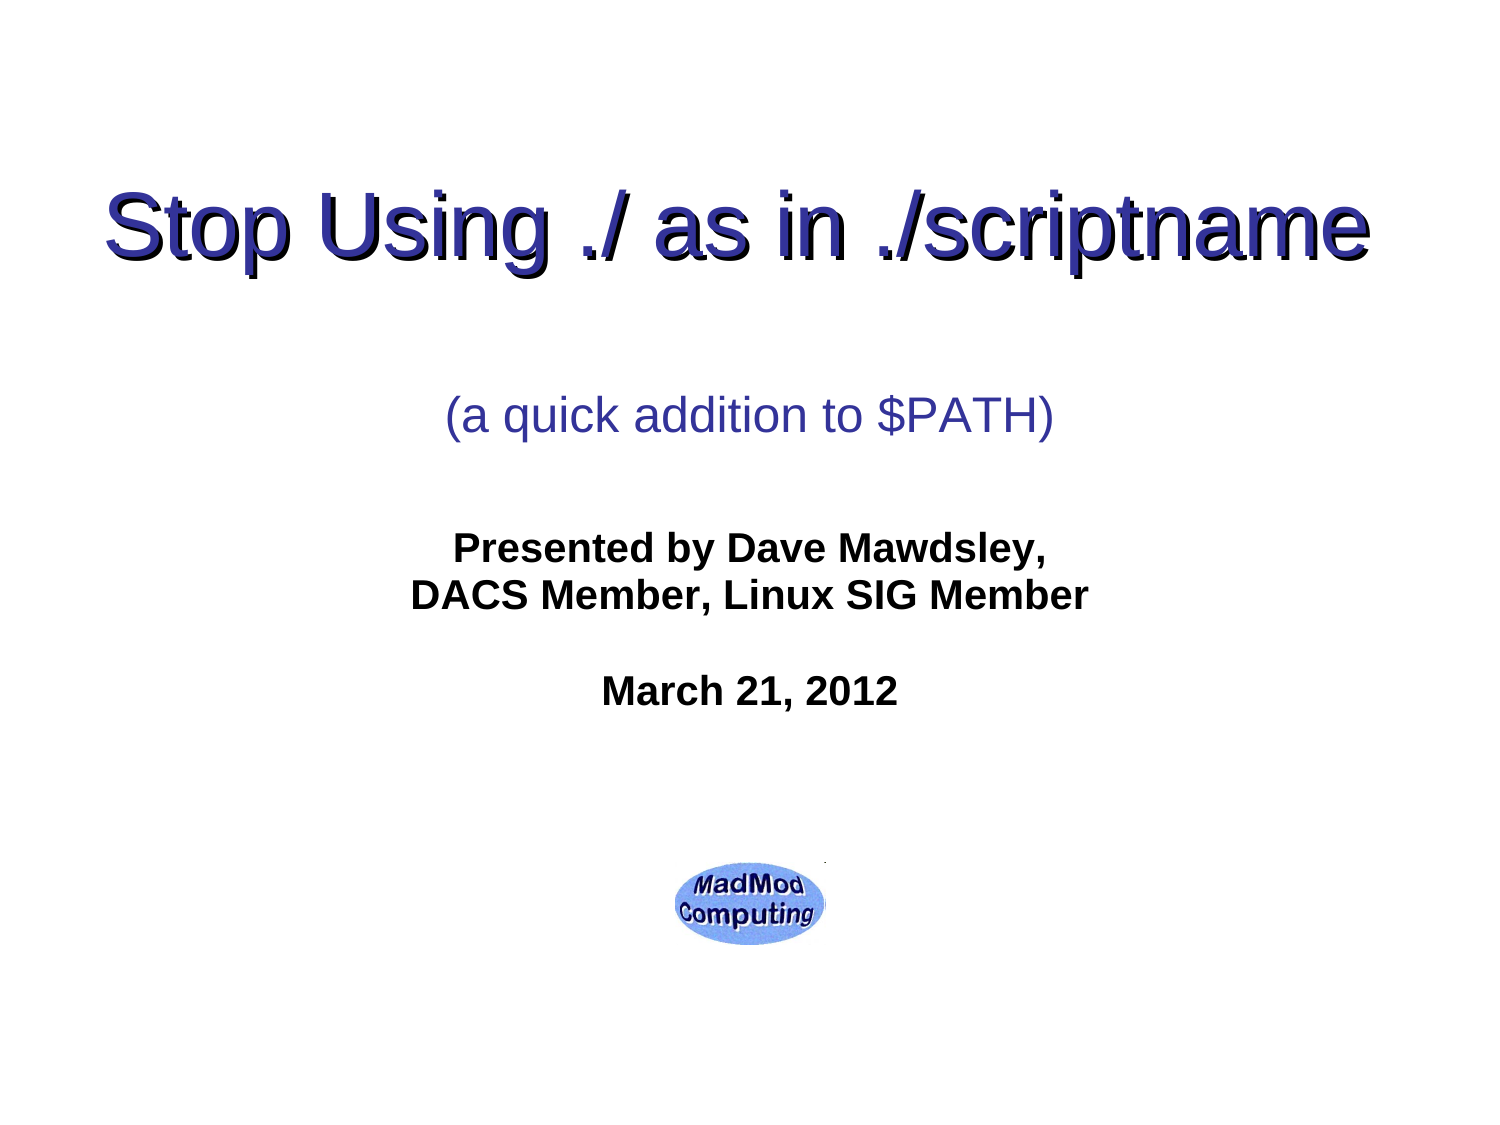

# Stop Using ./ as in ./scriptname
(a quick addition to $PATH)
Presented by Dave Mawdsley,
DACS Member, Linux SIG Member
March 21, 2012